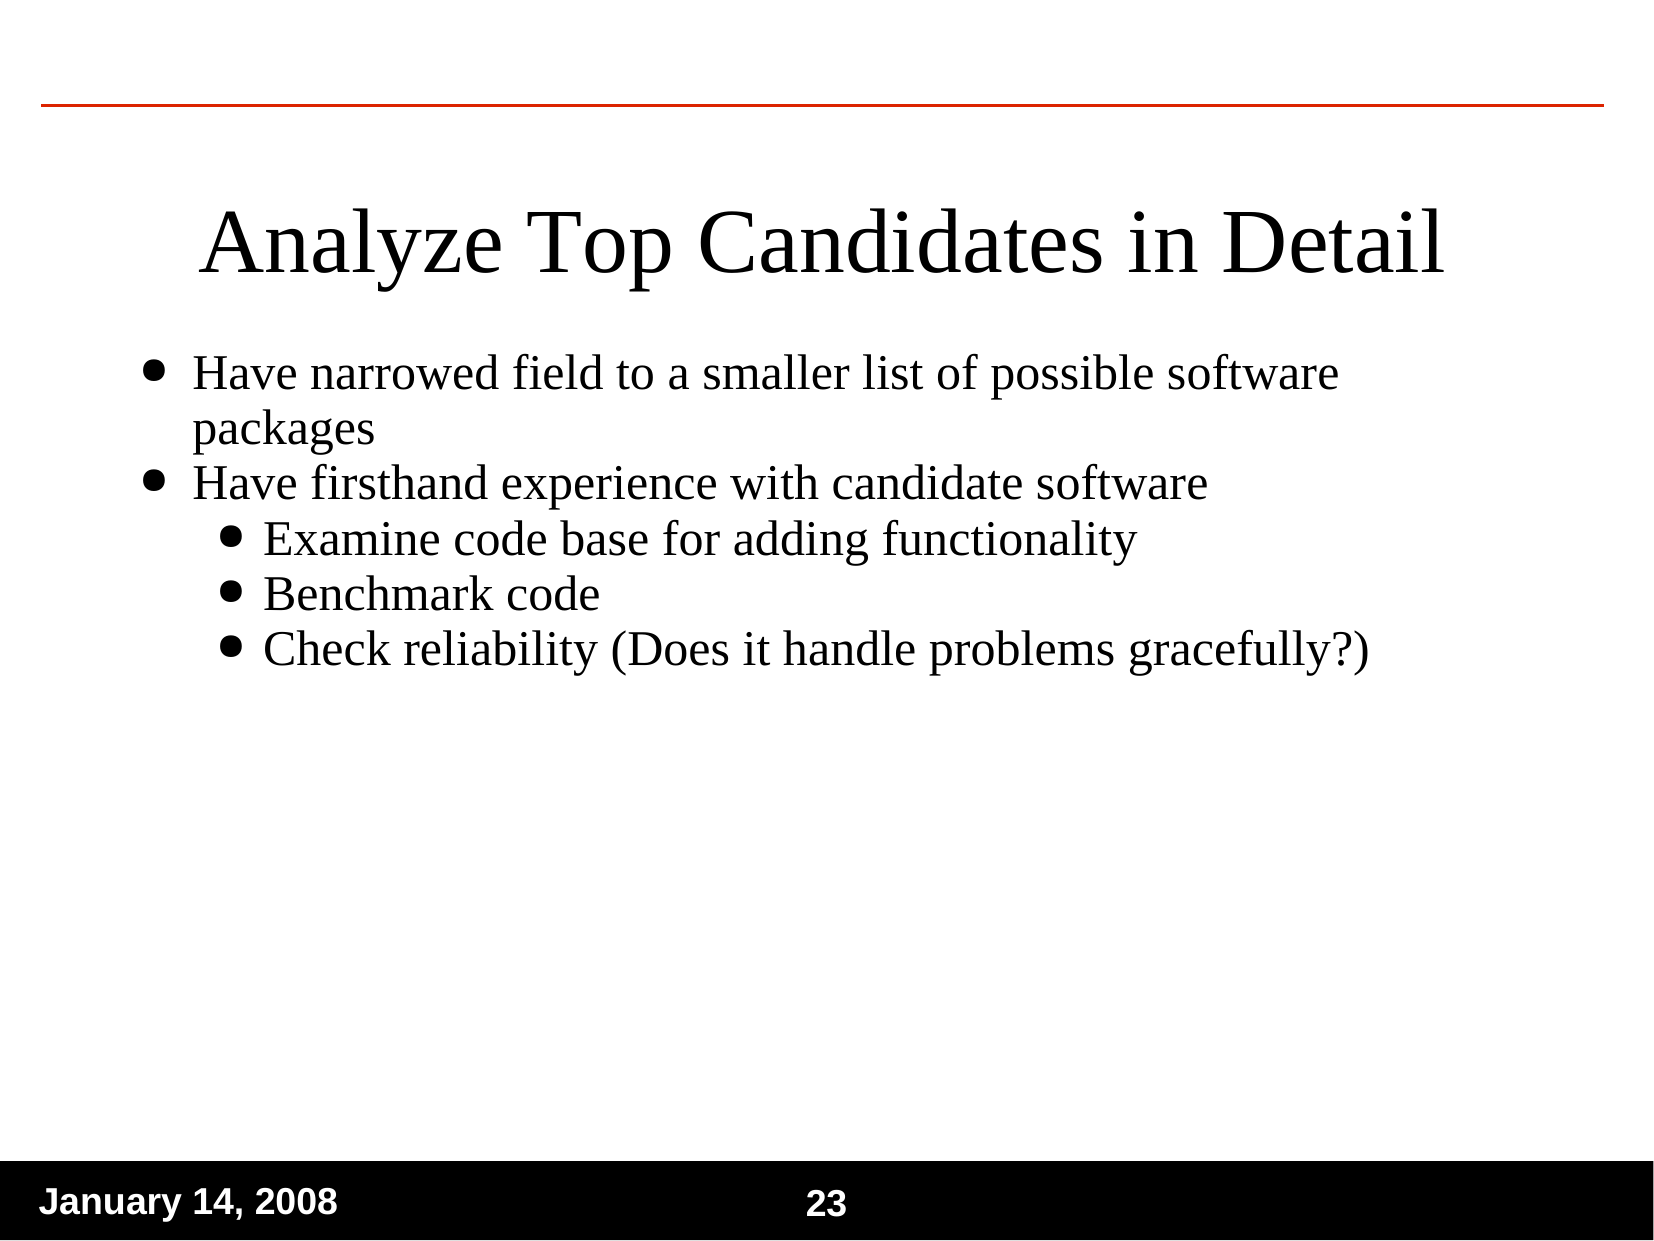

# Analyze Top Candidates in Detail
Have narrowed field to a smaller list of possible software packages
Have firsthand experience with candidate software
Examine code base for adding functionality
Benchmark code
Check reliability (Does it handle problems gracefully?)